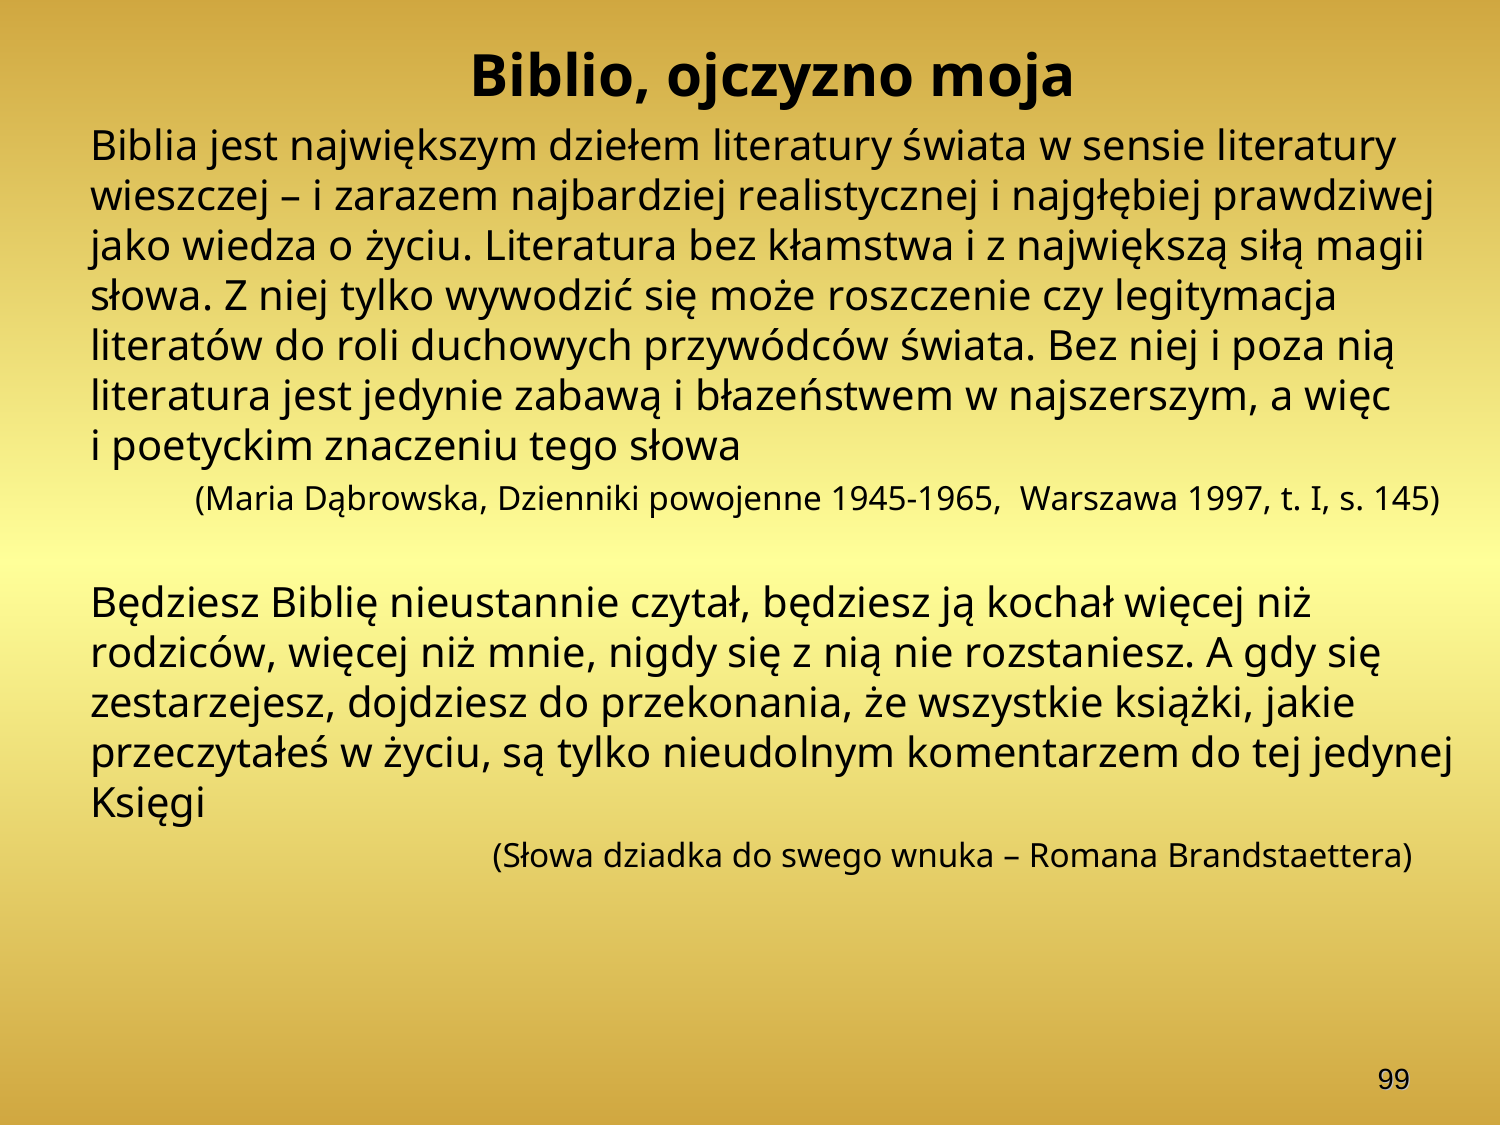

# Biblio, ojczyzno moja
Biblia jest największym dziełem literatury świata w sensie literatury wieszczej – i zarazem najbardziej realistycznej i najgłębiej prawdziwej jako wiedza o życiu. Literatura bez kłamstwa i z największą siłą magii słowa. Z niej tylko wywodzić się może roszczenie czy legitymacja literatów do roli duchowych przywódców świata. Bez niej i poza nią literatura jest jedynie zabawą i błazeństwem w najszerszym, a więc
i poetyckim znaczeniu tego słowa
 (Maria Dąbrowska, Dzienniki powojenne 1945-1965, Warszawa 1997, t. I, s. 145)
Będziesz Biblię nieustannie czytał, będziesz ją kochał więcej niż rodziców, więcej niż mnie, nigdy się z nią nie rozstaniesz. A gdy się zestarzejesz, dojdziesz do przekonania, że wszystkie książki, jakie przeczytałeś w życiu, są tylko nieudolnym komentarzem do tej jedynej Księgi
 (Słowa dziadka do swego wnuka – Romana Brandstaettera)